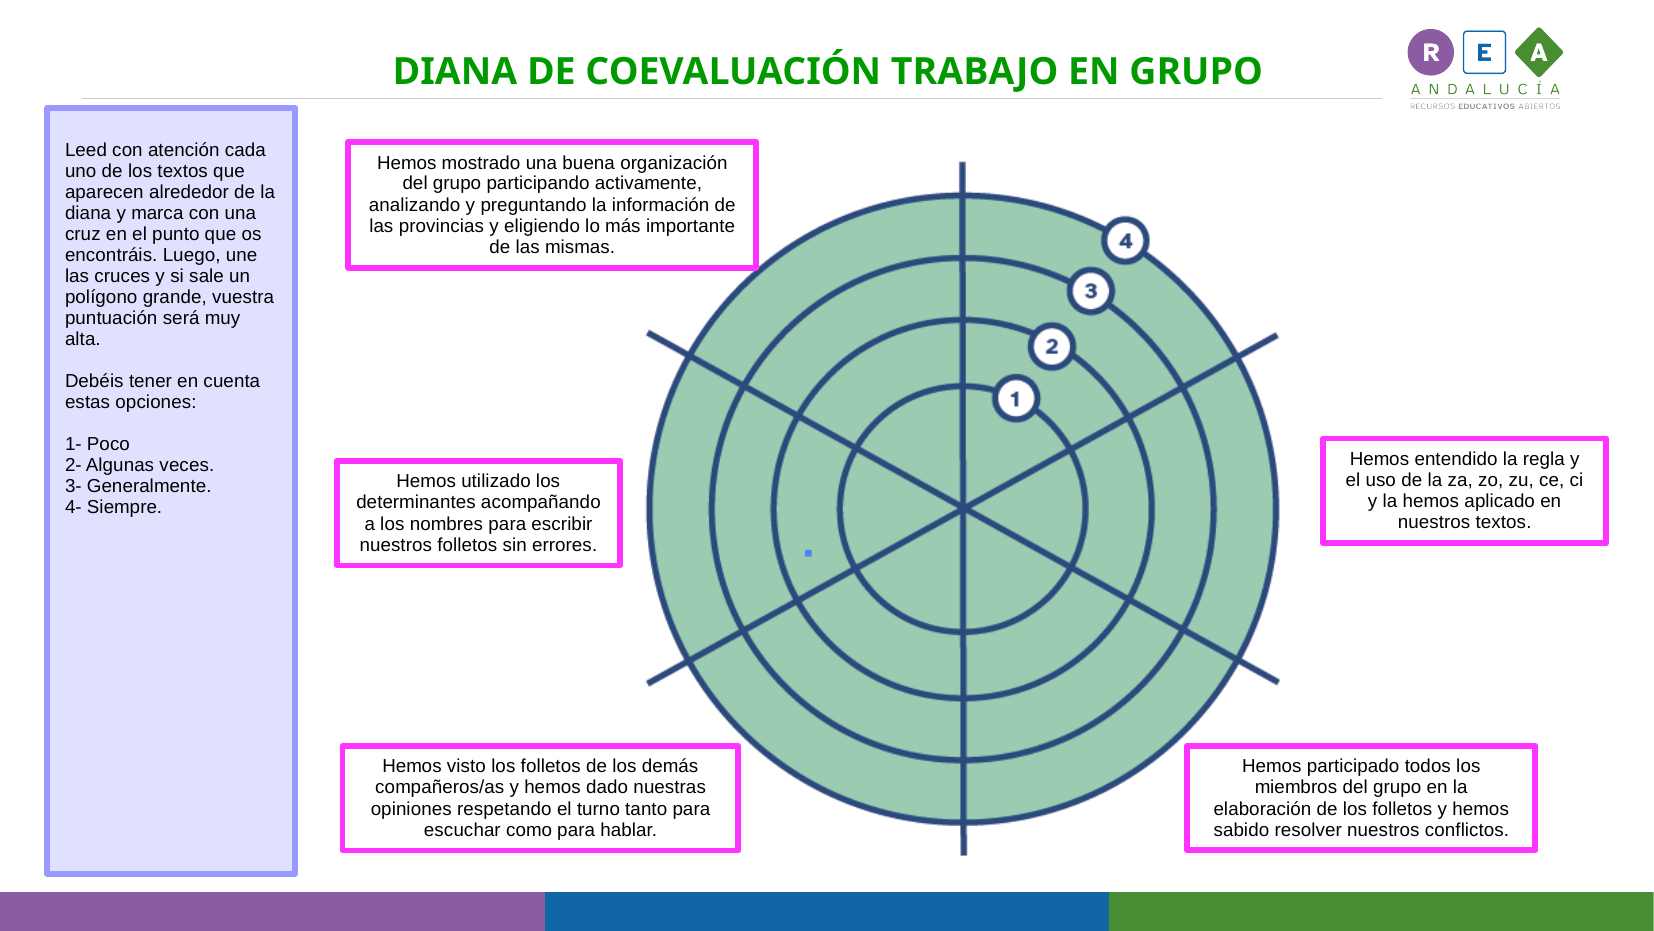

DIANA DE COEVALUACIÓN TRABAJO EN GRUPO
Leed con atención cada uno de los textos que aparecen alrededor de la diana y marca con una cruz en el punto que os encontráis. Luego, une las cruces y si sale un polígono grande, vuestra puntuación será muy alta.
Debéis tener en cuenta estas opciones:
1- Poco
2- Algunas veces.
3- Generalmente.
4- Siempre.
Hemos mostrado una buena organización del grupo participando activamente, analizando y preguntando la información de las provincias y eligiendo lo más importante de las mismas.
Hemos entendido la regla y el uso de la za, zo, zu, ce, ci y la hemos aplicado en nuestros textos.
Hemos utilizado los determinantes acompañando a los nombres para escribir nuestros folletos sin errores.
Hemos participado todos los miembros del grupo en la elaboración de los folletos y hemos sabido resolver nuestros conflictos.
Hemos visto los folletos de los demás compañeros/as y hemos dado nuestras opiniones respetando el turno tanto para escuchar como para hablar.